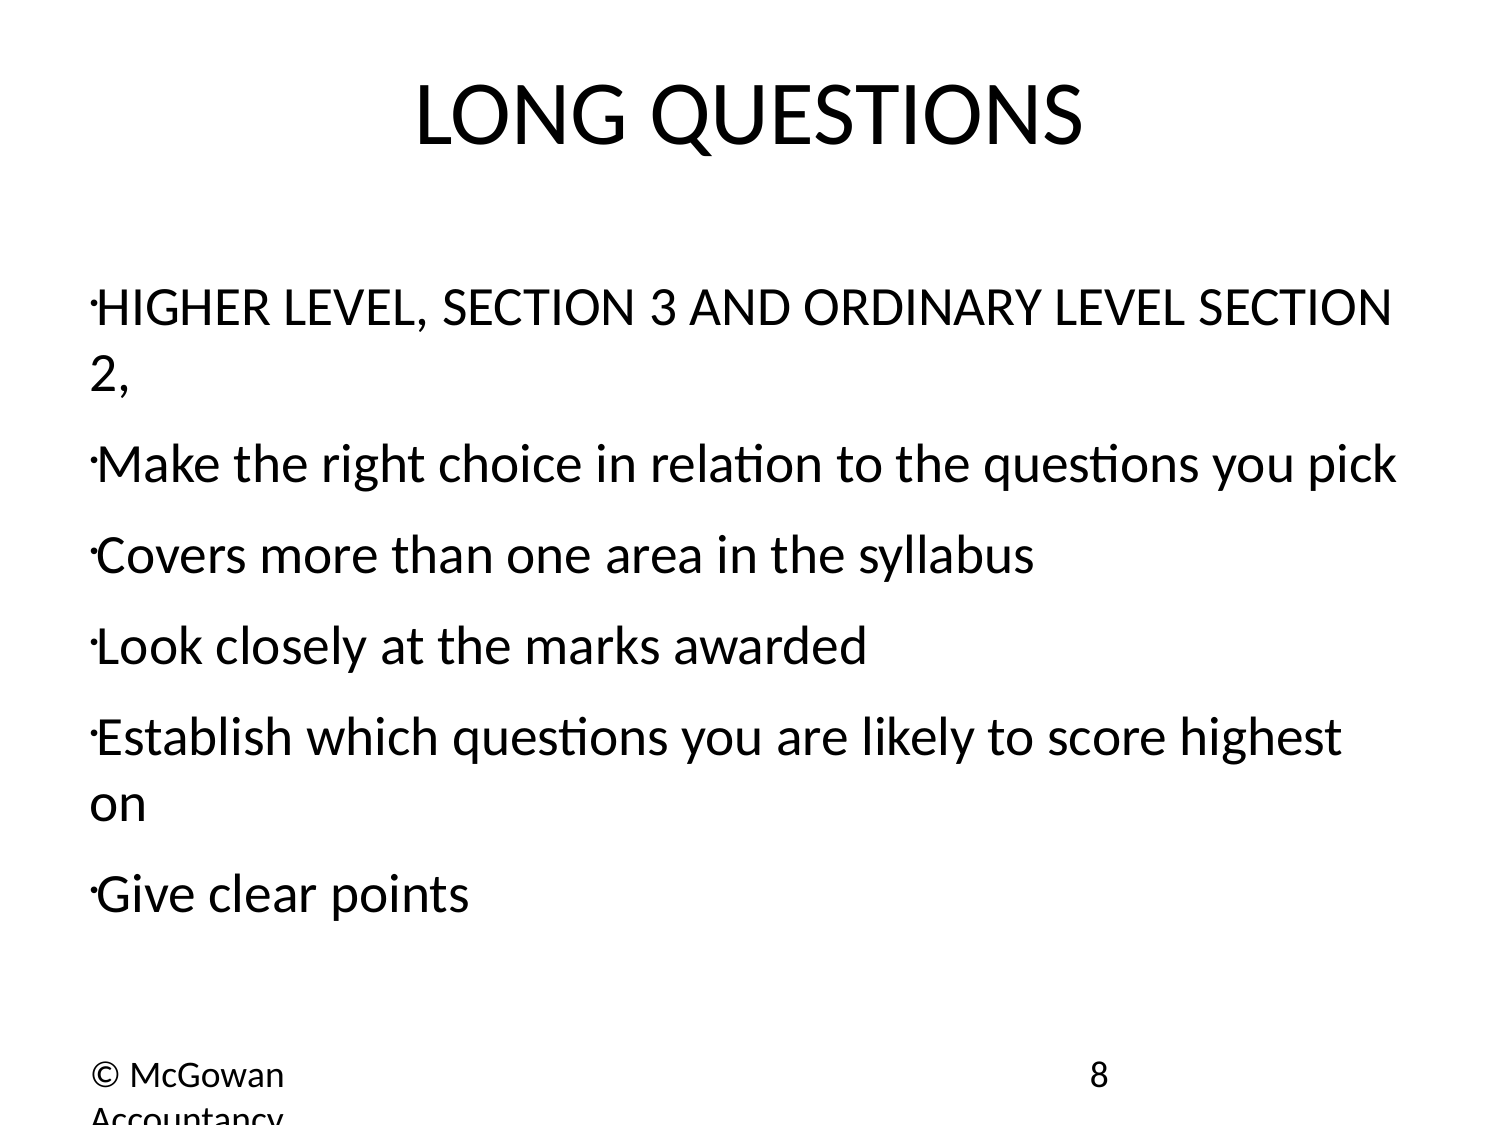

# LONG QUESTIONS
HIGHER LEVEL, SECTION 3 AND ORDINARY LEVEL SECTION 2,
Make the right choice in relation to the questions you pick
Covers more than one area in the syllabus
Look closely at the marks awarded
Establish which questions you are likely to score highest on
Give clear points
© McGowan Accountancy Services
8